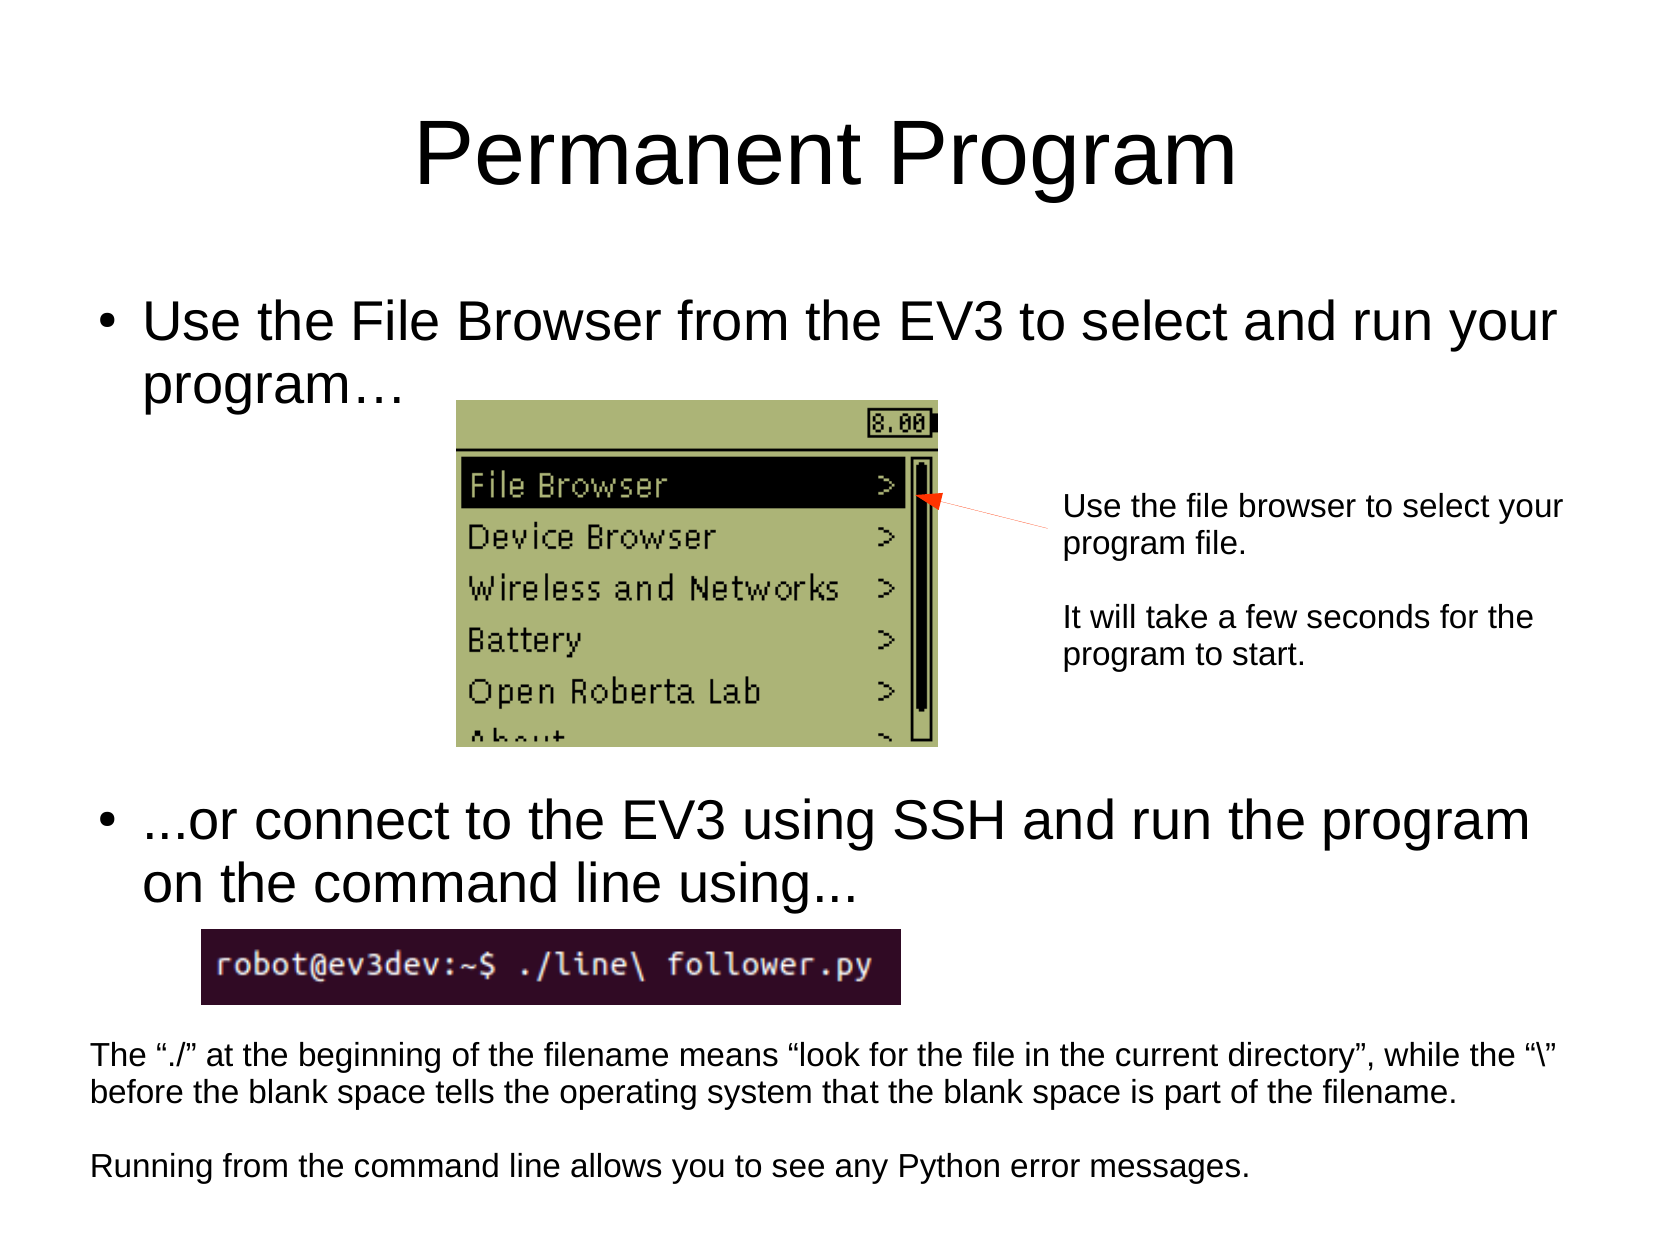

# Permanent Program
Use the File Browser from the EV3 to select and run your program…
...or connect to the EV3 using SSH and run the program on the command line using...
Use the file browser to select your program file.
It will take a few seconds for the program to start.
The “./” at the beginning of the filename means “look for the file in the current directory”, while the “\” before the blank space tells the operating system that the blank space is part of the filename.
Running from the command line allows you to see any Python error messages.